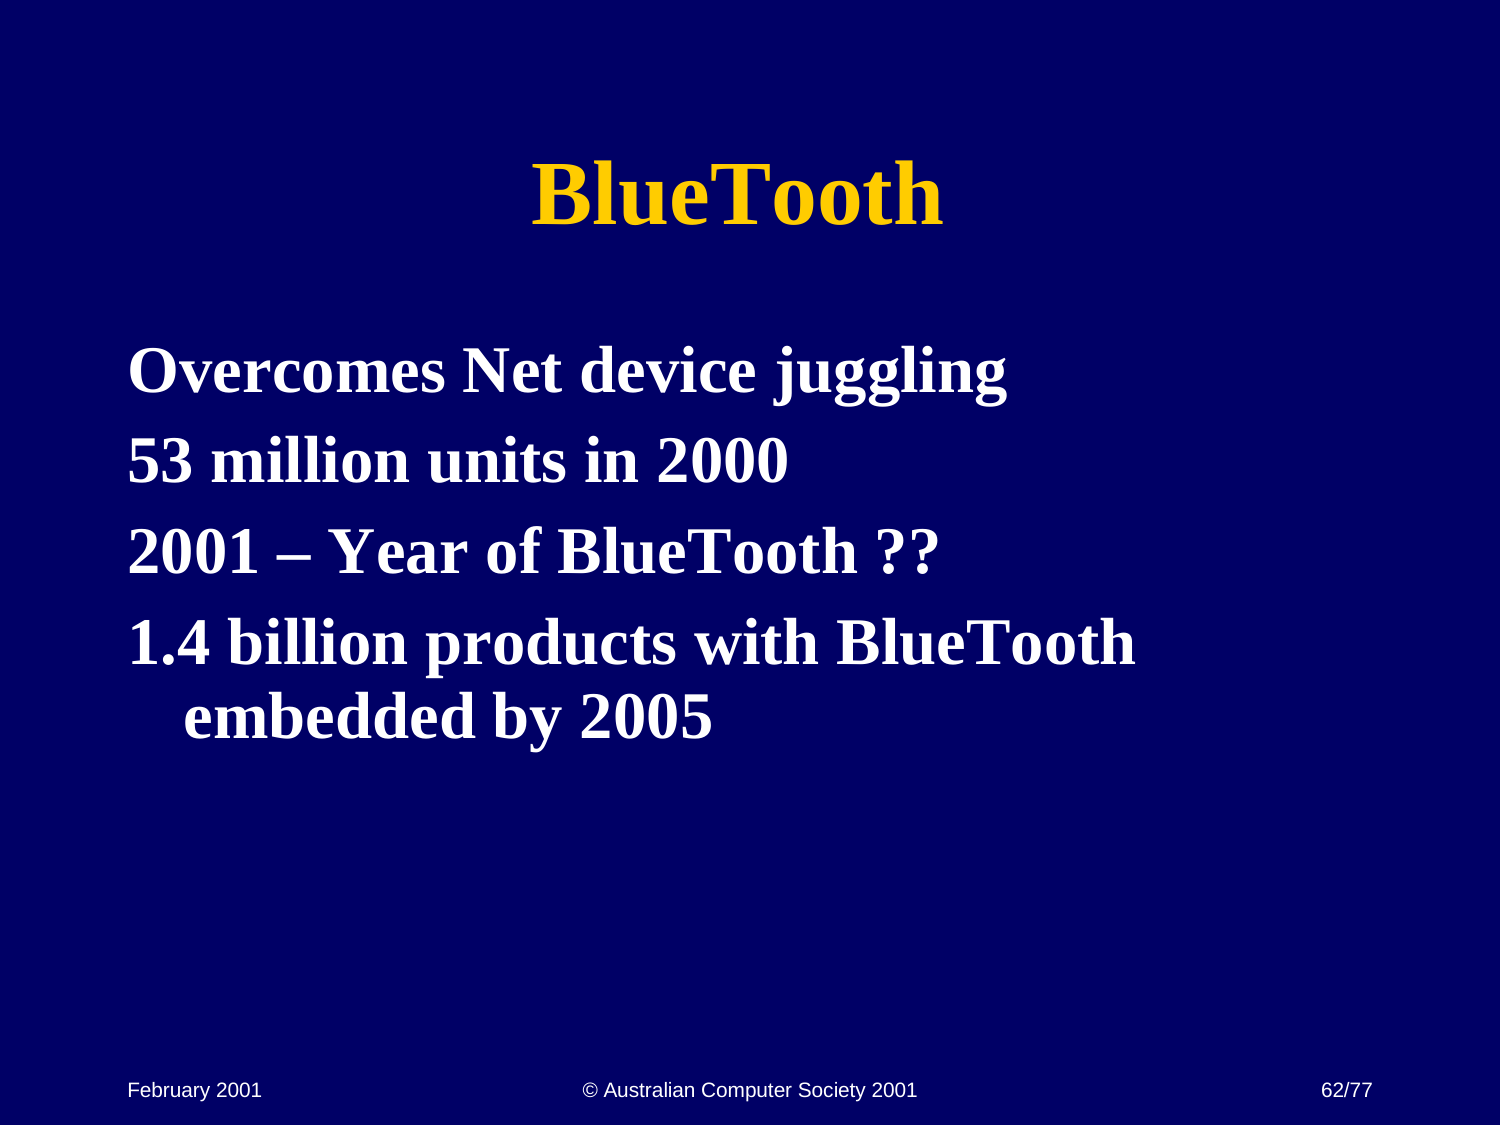

# BlueTooth
Overcomes Net device juggling
53 million units in 2000
2001 – Year of BlueTooth ??
1.4 billion products with BlueTooth embedded by 2005
February 2001
© Australian Computer Society 2001
62